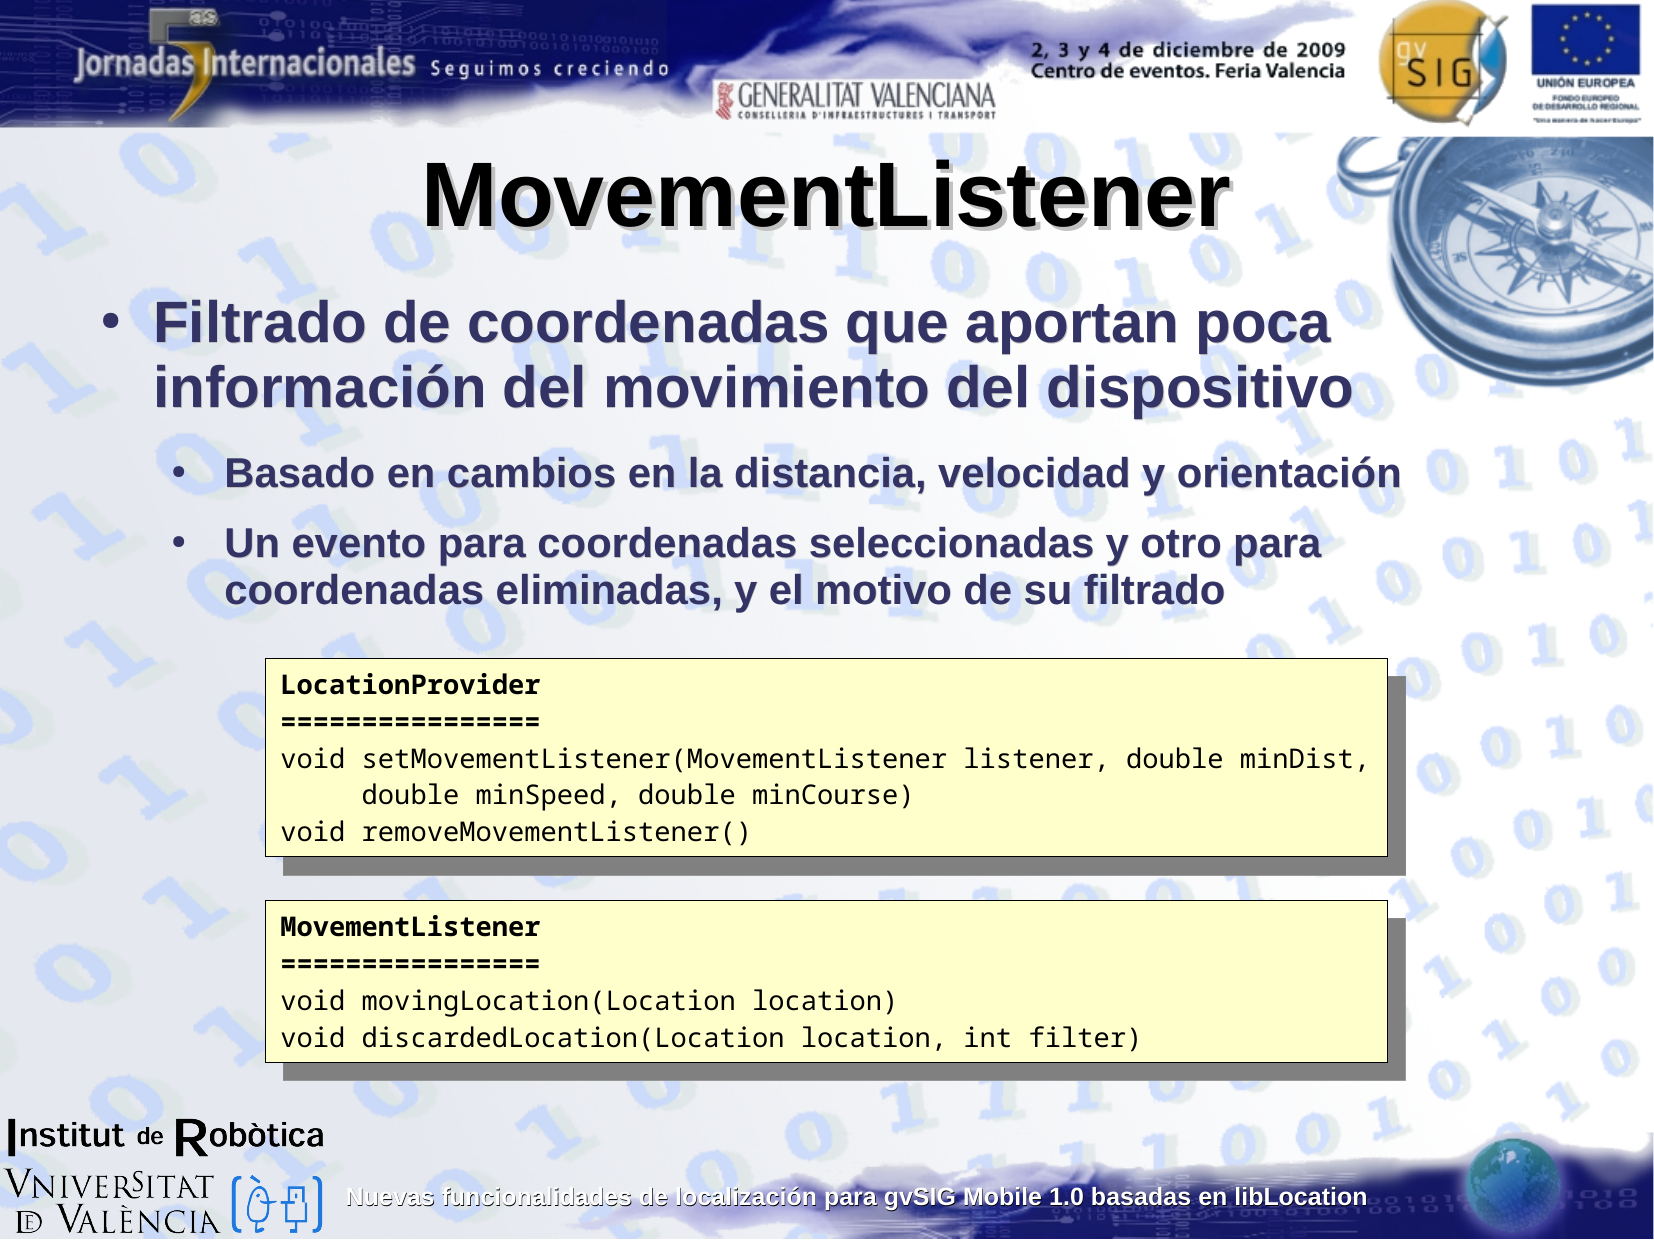

# MovementListener
Filtrado de coordenadas que aportan poca información del movimiento del dispositivo
Basado en cambios en la distancia, velocidad y orientación
Un evento para coordenadas seleccionadas y otro para coordenadas eliminadas, y el motivo de su filtrado
LocationProvider
================
void setMovementListener(MovementListener listener, double minDist,
 double minSpeed, double minCourse)
void removeMovementListener()
MovementListener
================
void movingLocation(Location location)
void discardedLocation(Location location, int filter)